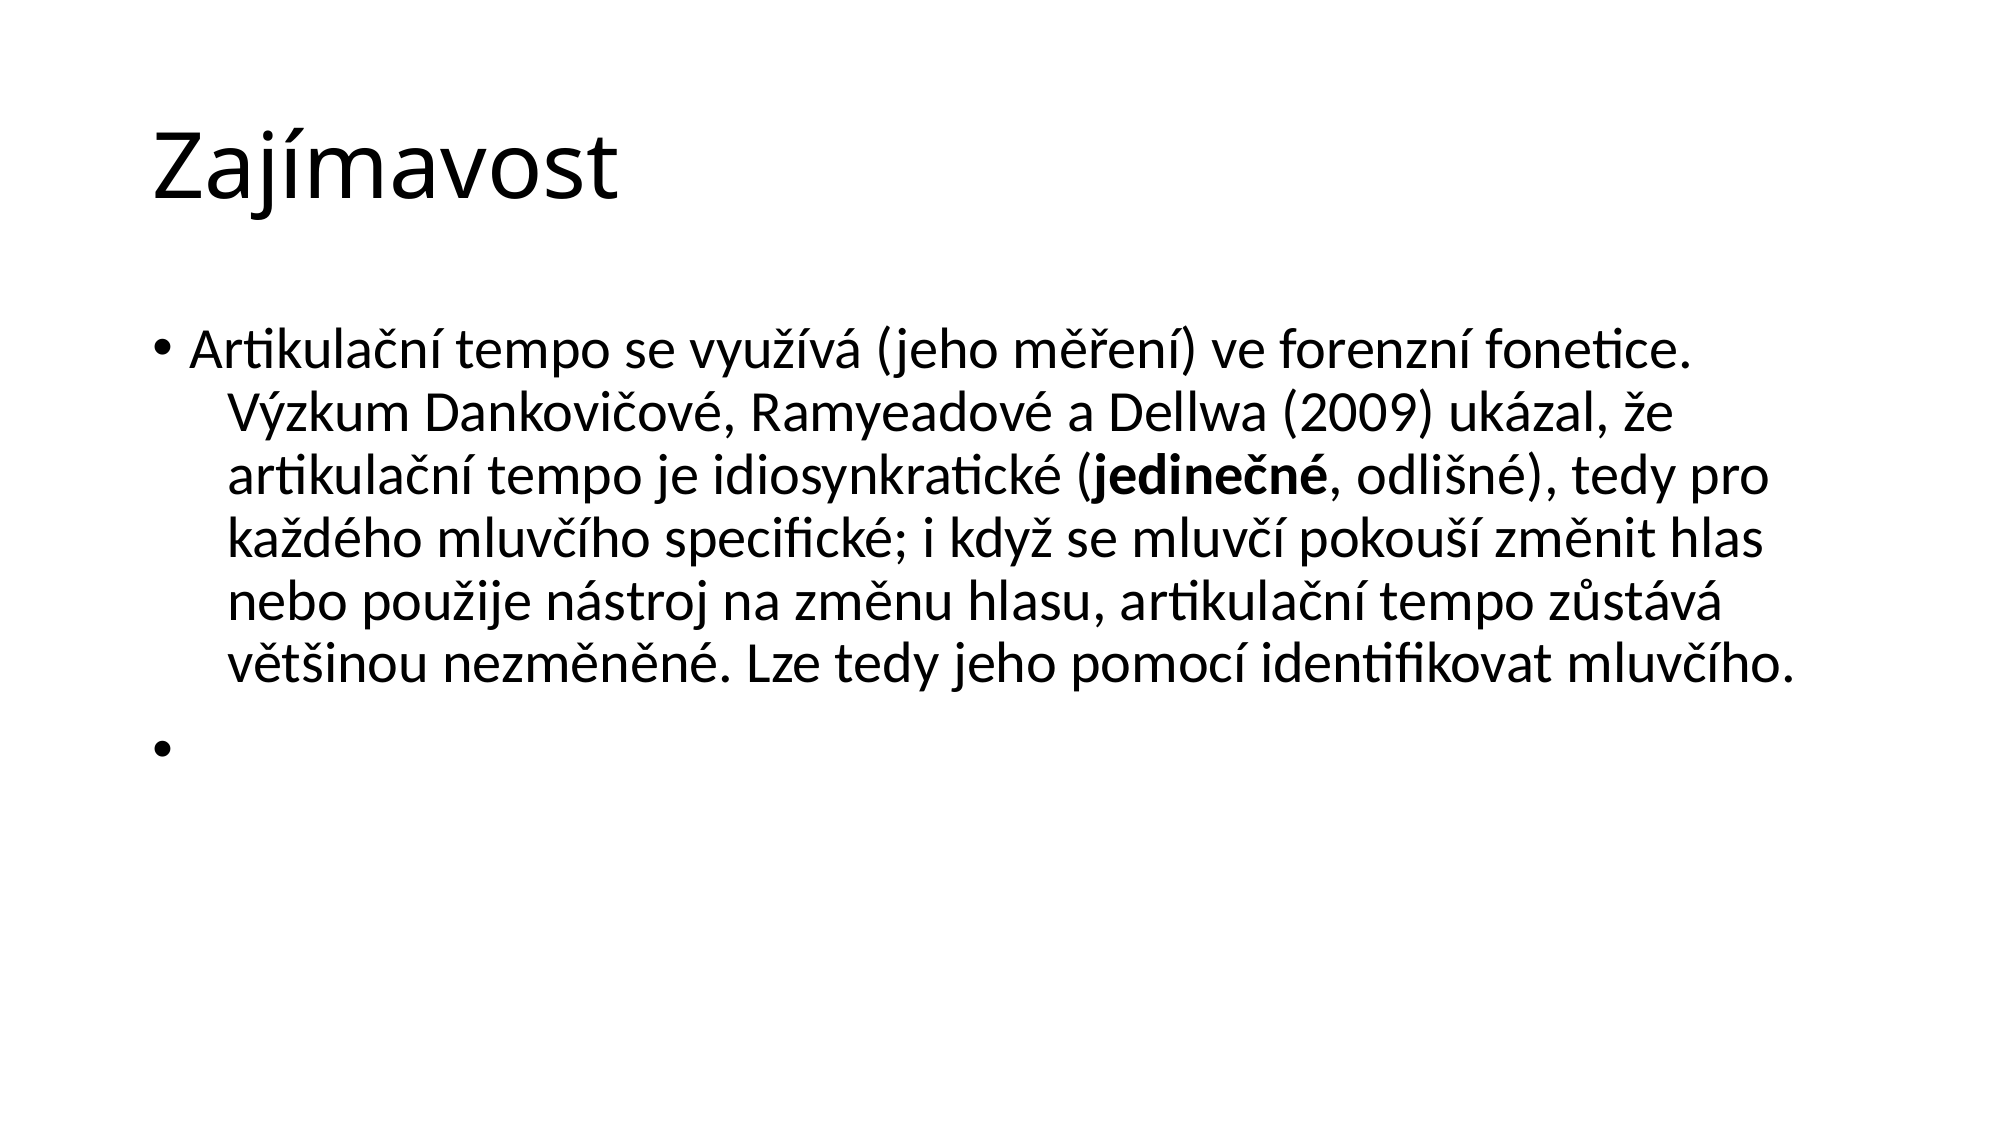

# Zajímavost
Artikulační tempo se využívá (jeho měření) ve forenzní fonetice. Výzkum Dankovičové, Ramyeadové a Dellwa (2009) ukázal, že artikulační tempo je idiosynkratické (jedinečné, odlišné), tedy pro každého mluvčího specifické; i když se mluvčí pokouší změnit hlas nebo použije nástroj na změnu hlasu, artikulační tempo zůstává většinou nezměněné. Lze tedy jeho pomocí identifikovat mluvčího.